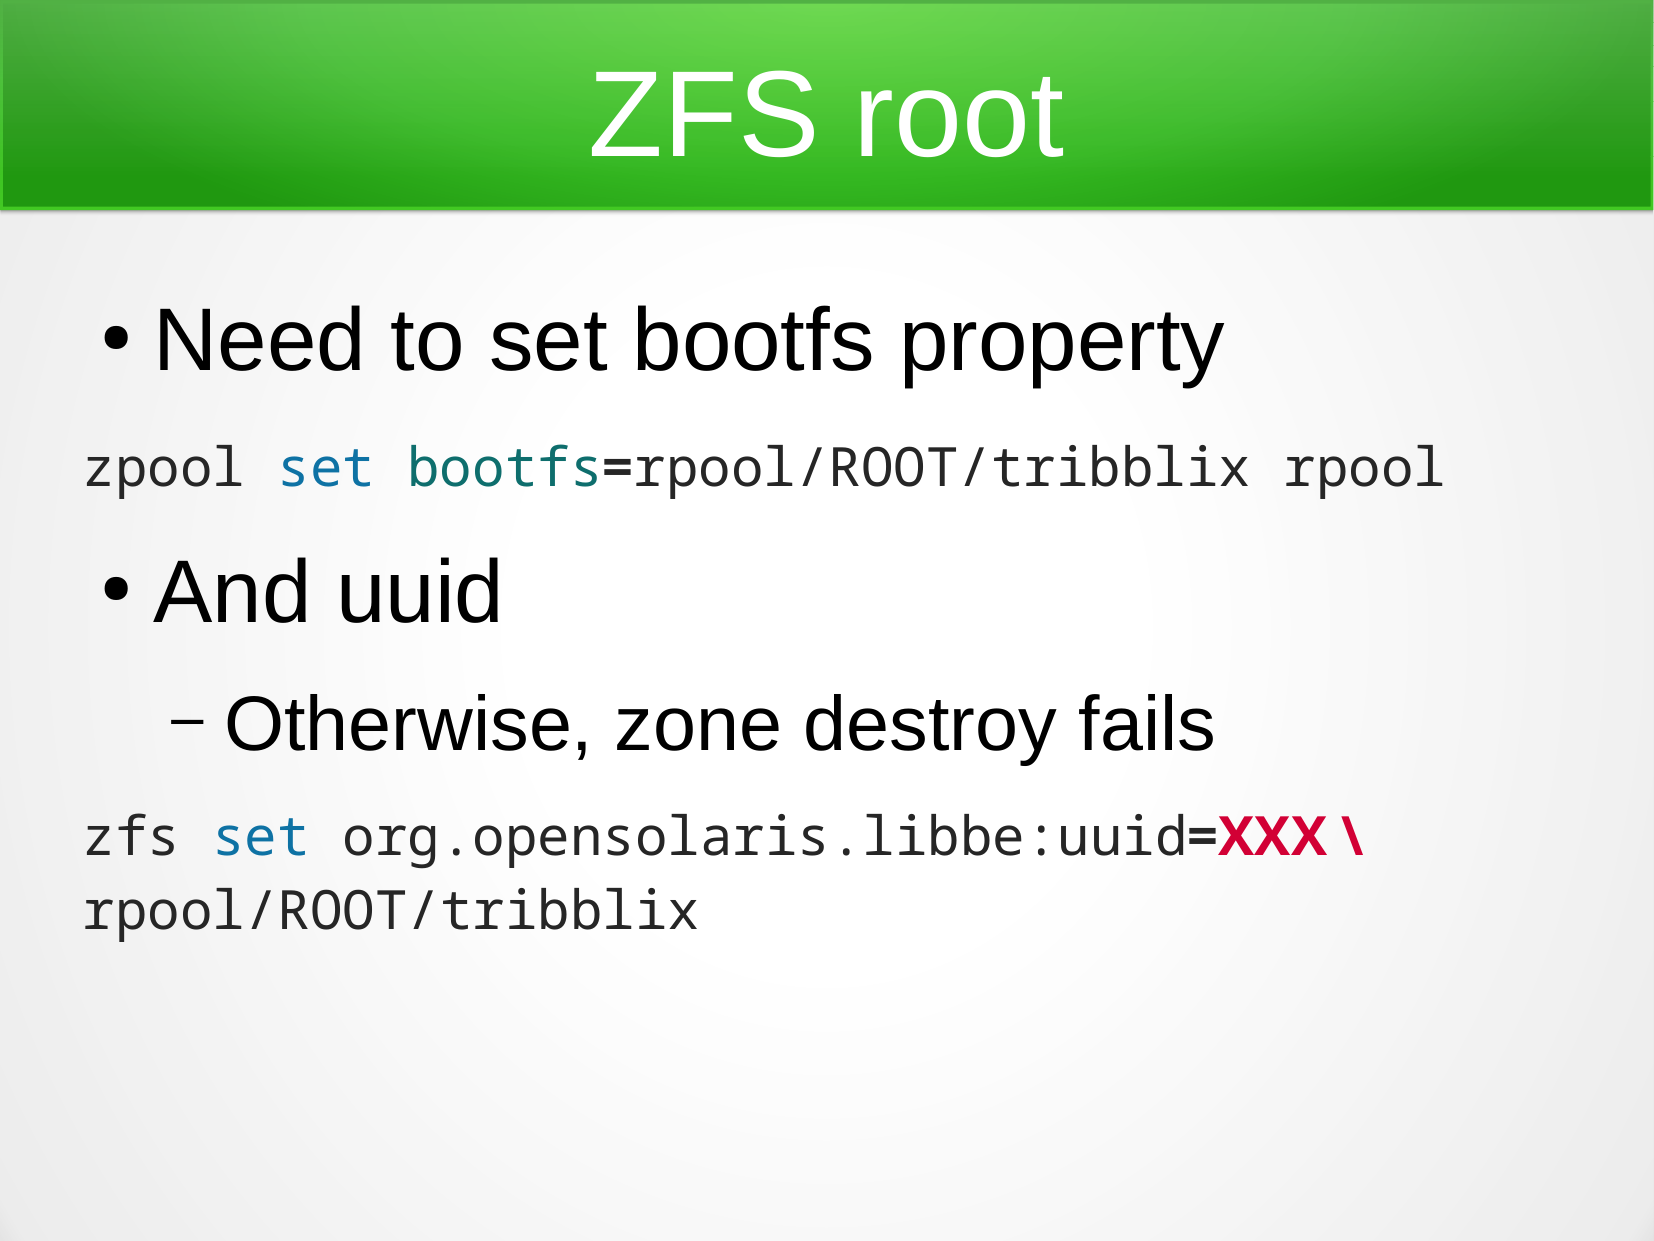

# ZFS root
Need to set bootfs property
zpool set bootfs=rpool/ROOT/tribblix rpool
And uuid
Otherwise, zone destroy fails
zfs set org.opensolaris.libbe:uuid=XXX \ rpool/ROOT/tribblix